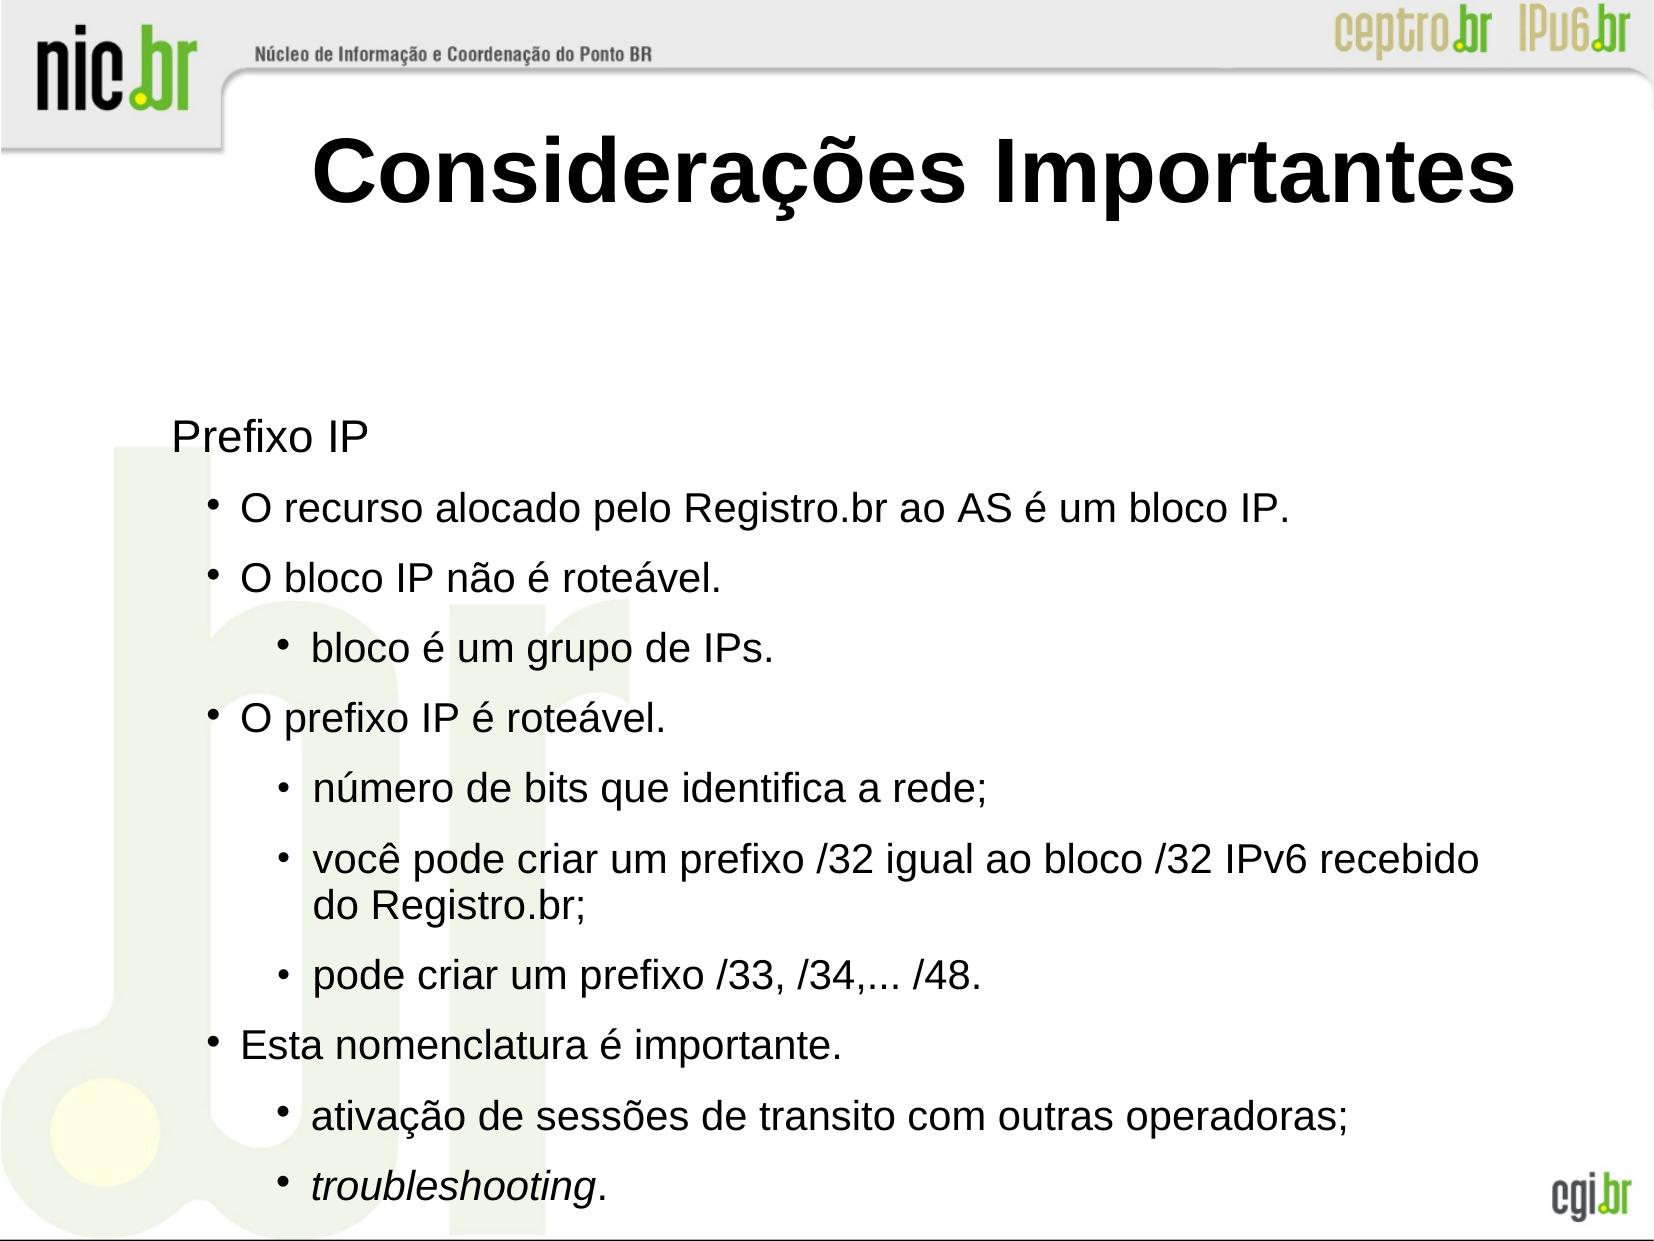

Considerações Importantes
Prefixo IP
O recurso alocado pelo Registro.br ao AS é um bloco IP.
O bloco IP não é roteável.
bloco é um grupo de IPs.
O prefixo IP é roteável.
número de bits que identifica a rede;
você pode criar um prefixo /32 igual ao bloco /32 IPv6 recebido do Registro.br;
pode criar um prefixo /33, /34,... /48.
Esta nomenclatura é importante.
ativação de sessões de transito com outras operadoras;
troubleshooting.